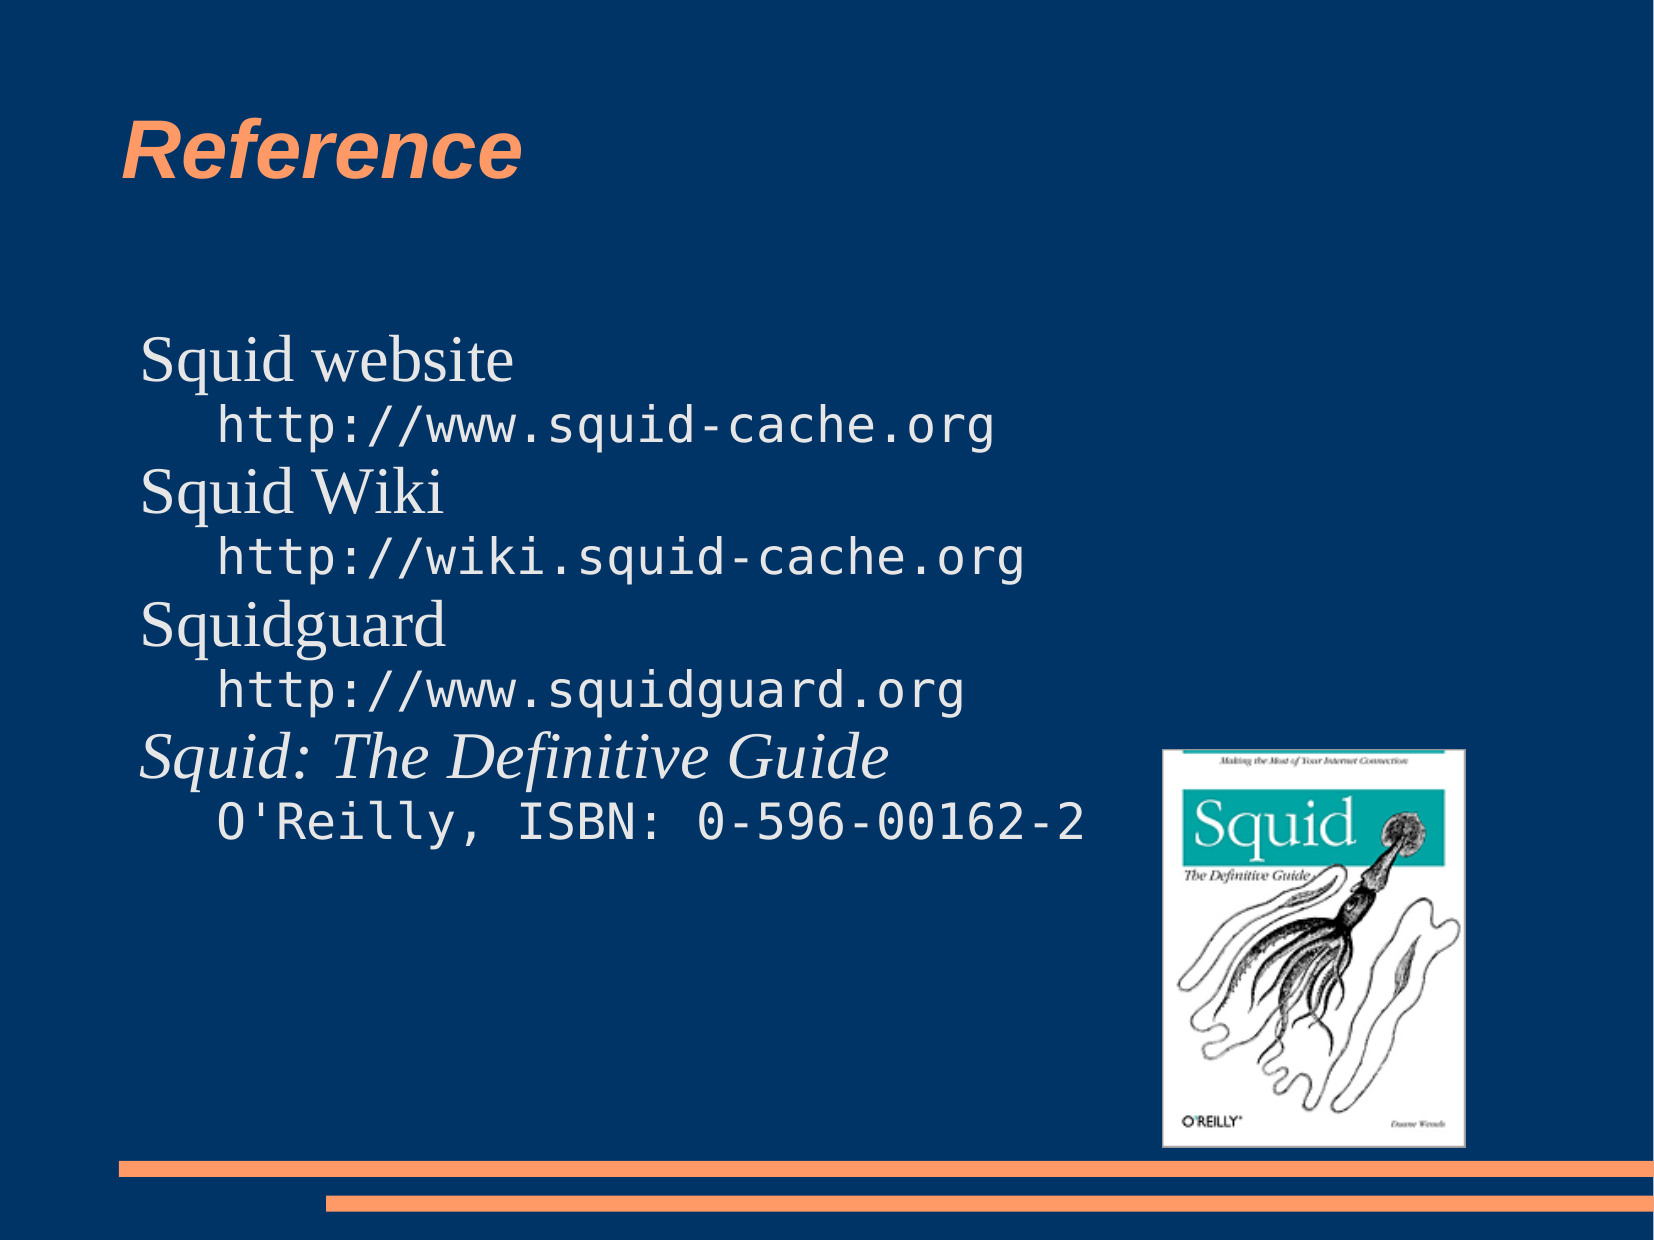

# Reference
Squid website
http://www.squid-cache.org
Squid Wiki
http://wiki.squid-cache.org
Squidguard
http://www.squidguard.org
Squid: The Definitive Guide
O'Reilly, ISBN: 0-596-00162-2